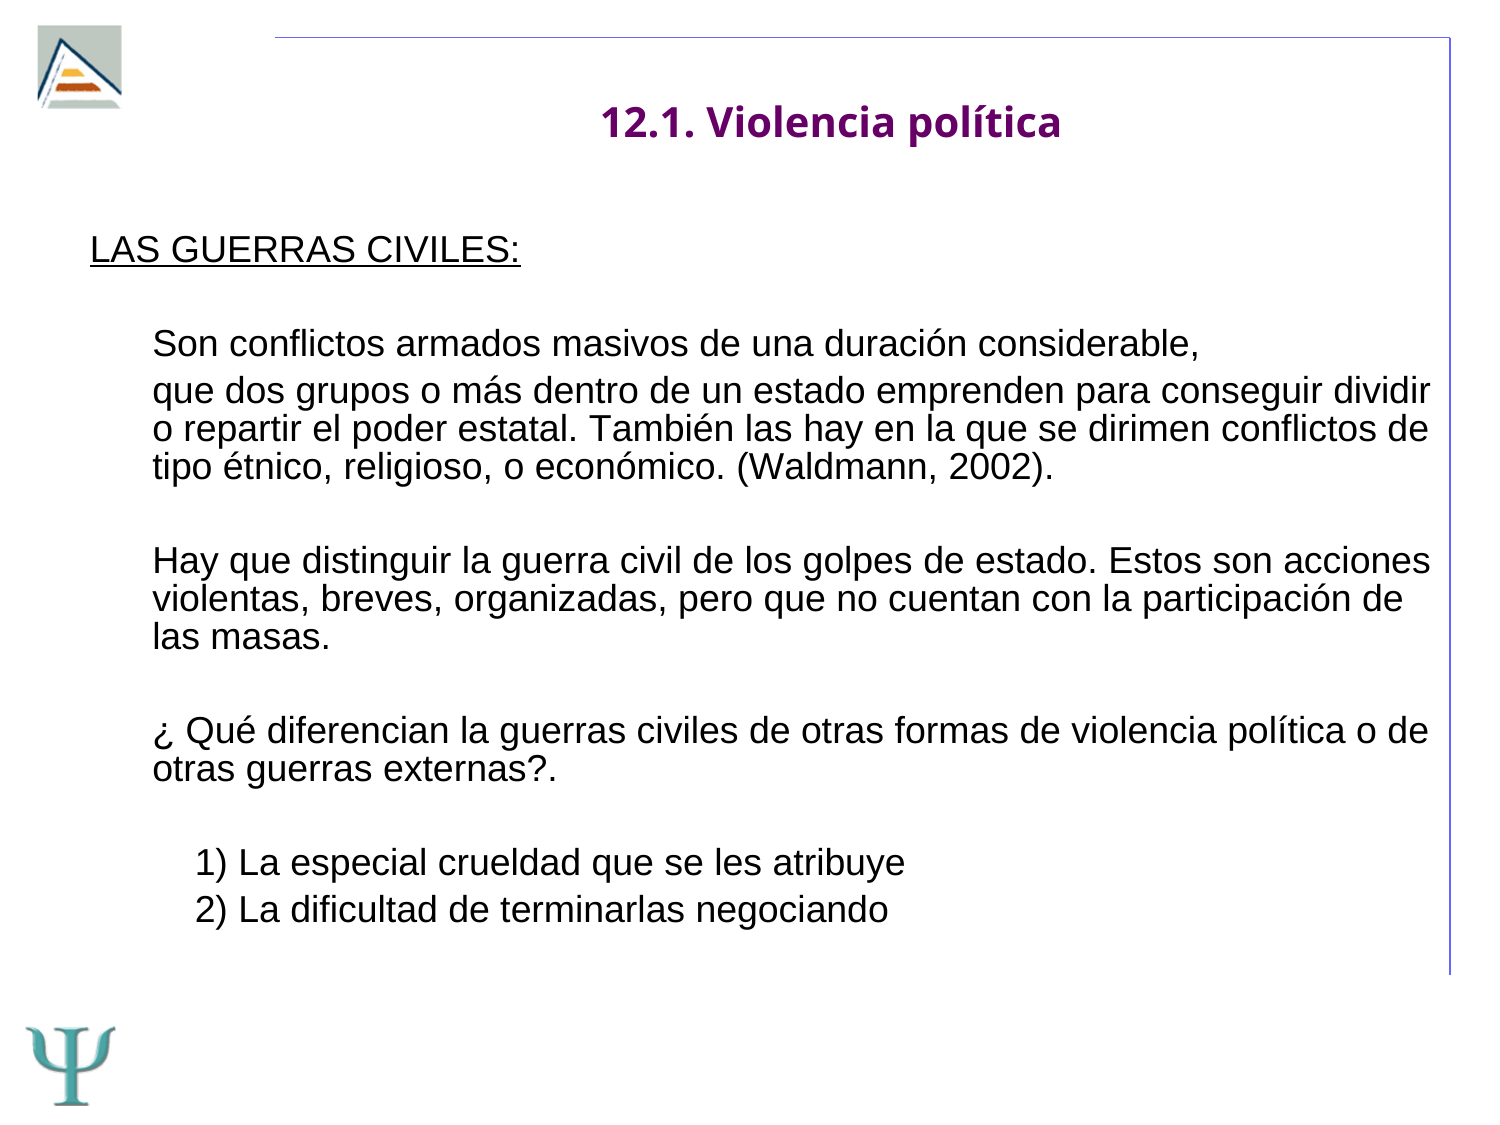

# 12.1. Violencia política
LAS GUERRAS CIVILES:
	Son conflictos armados masivos de una duración considerable,
	que dos grupos o más dentro de un estado emprenden para conseguir dividir o repartir el poder estatal. También las hay en la que se dirimen conflictos de tipo étnico, religioso, o económico. (Waldmann, 2002).
	Hay que distinguir la guerra civil de los golpes de estado. Estos son acciones violentas, breves, organizadas, pero que no cuentan con la participación de las masas.
	¿ Qué diferencian la guerras civiles de otras formas de violencia política o de otras guerras externas?.
 1) La especial crueldad que se les atribuye
 2) La dificultad de terminarlas negociando